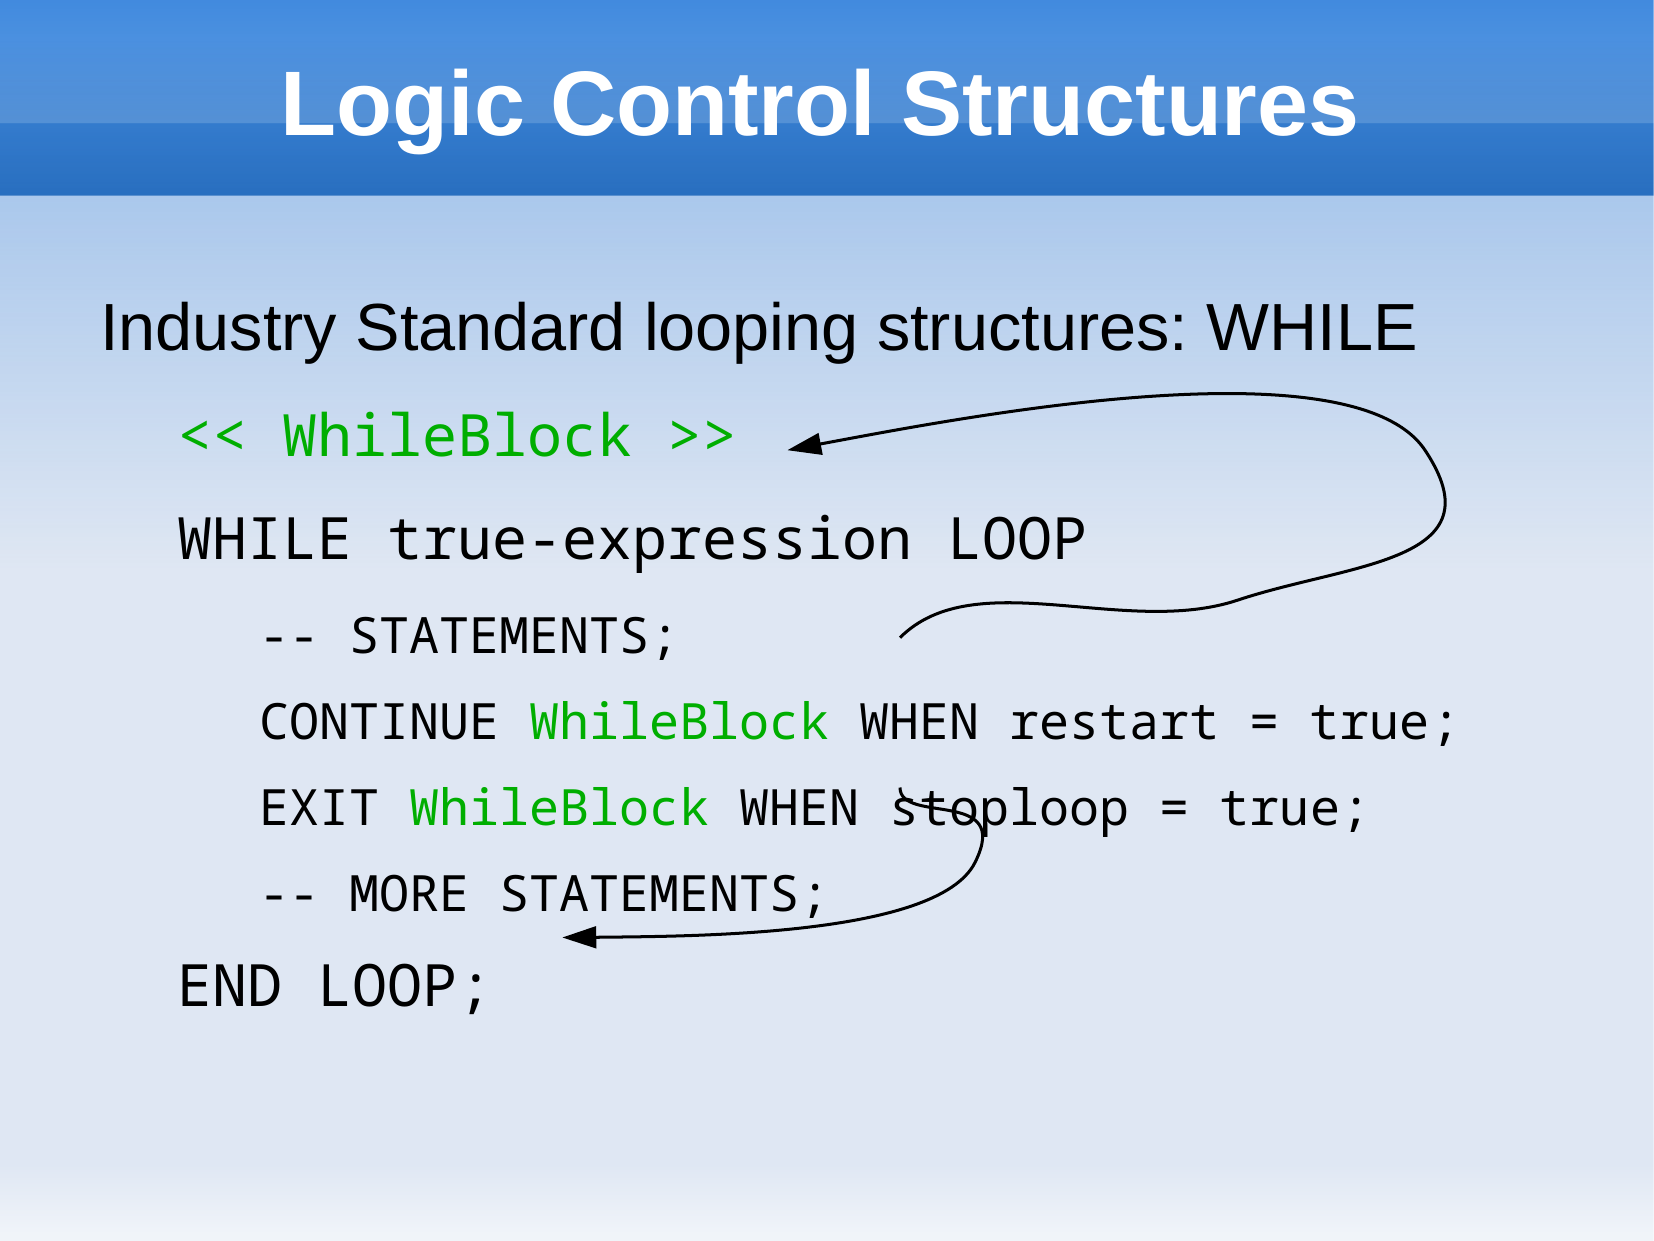

# Logic Control Structures
Industry Standard looping structures: WHILE
<< WhileBlock >>
WHILE true-expression LOOP
-- STATEMENTS;
CONTINUE WhileBlock WHEN restart = true;
EXIT WhileBlock WHEN stoploop = true;
-- MORE STATEMENTS;
END LOOP;